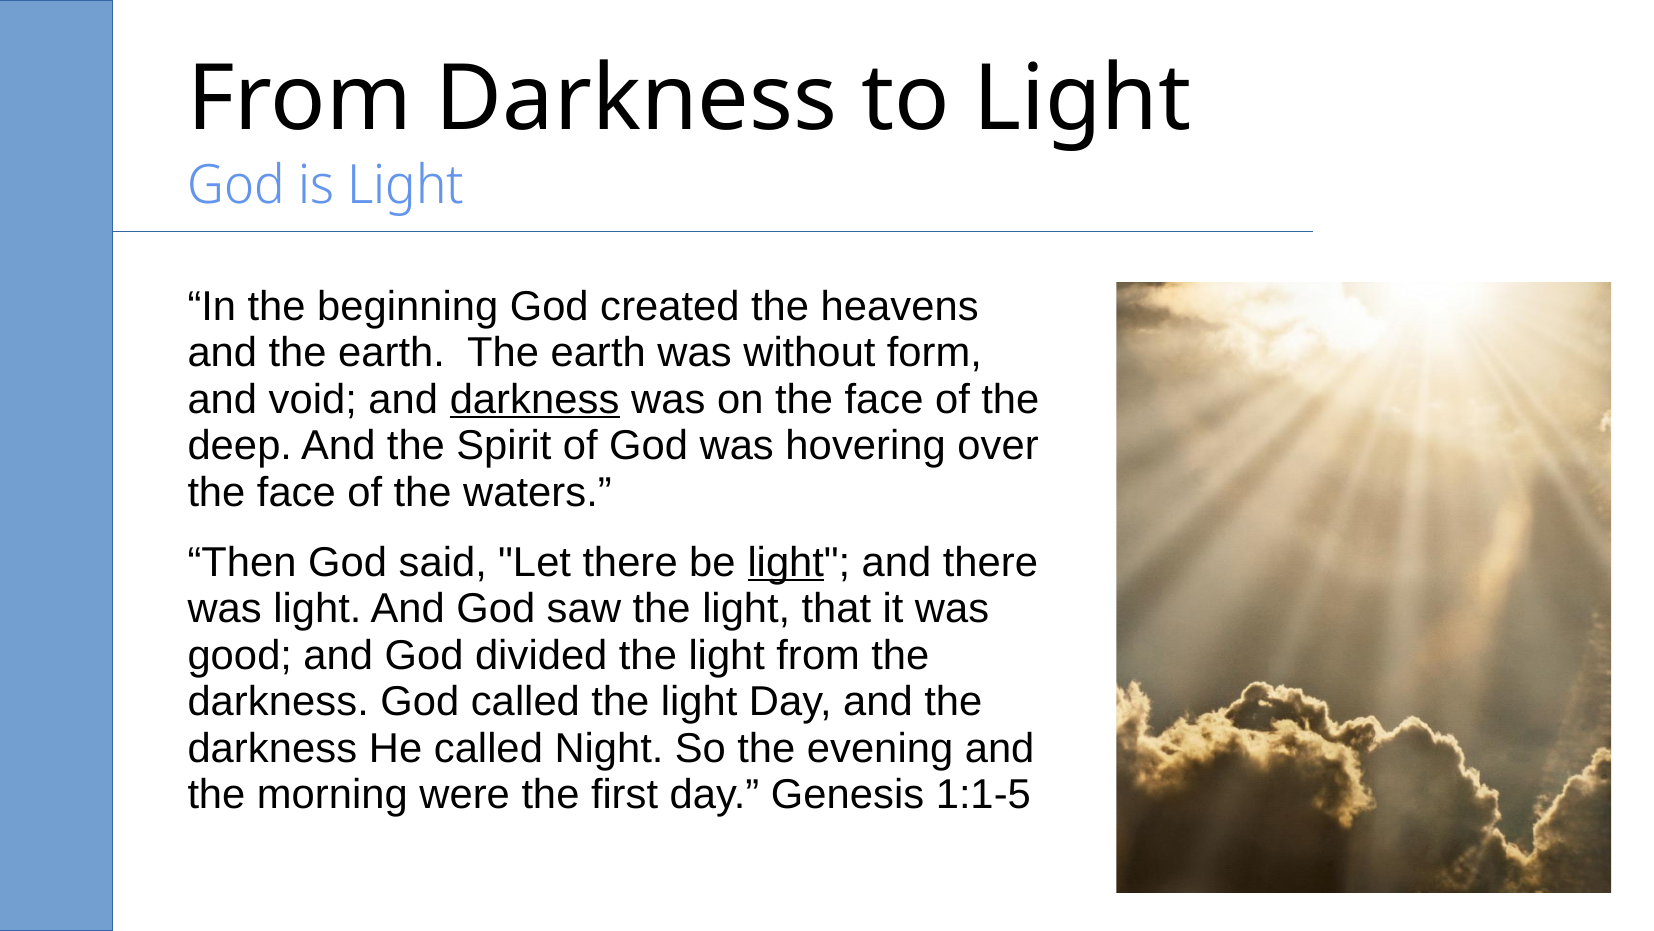

# From Darkness to Light
God is Light
“In the beginning God created the heavens and the earth. The earth was without form, and void; and darkness was on the face of the deep. And the Spirit of God was hovering over the face of the waters.”
“Then God said, "Let there be light"; and there was light. And God saw the light, that it was good; and God divided the light from the darkness. God called the light Day, and the darkness He called Night. So the evening and the morning were the first day.” Genesis 1:1-5